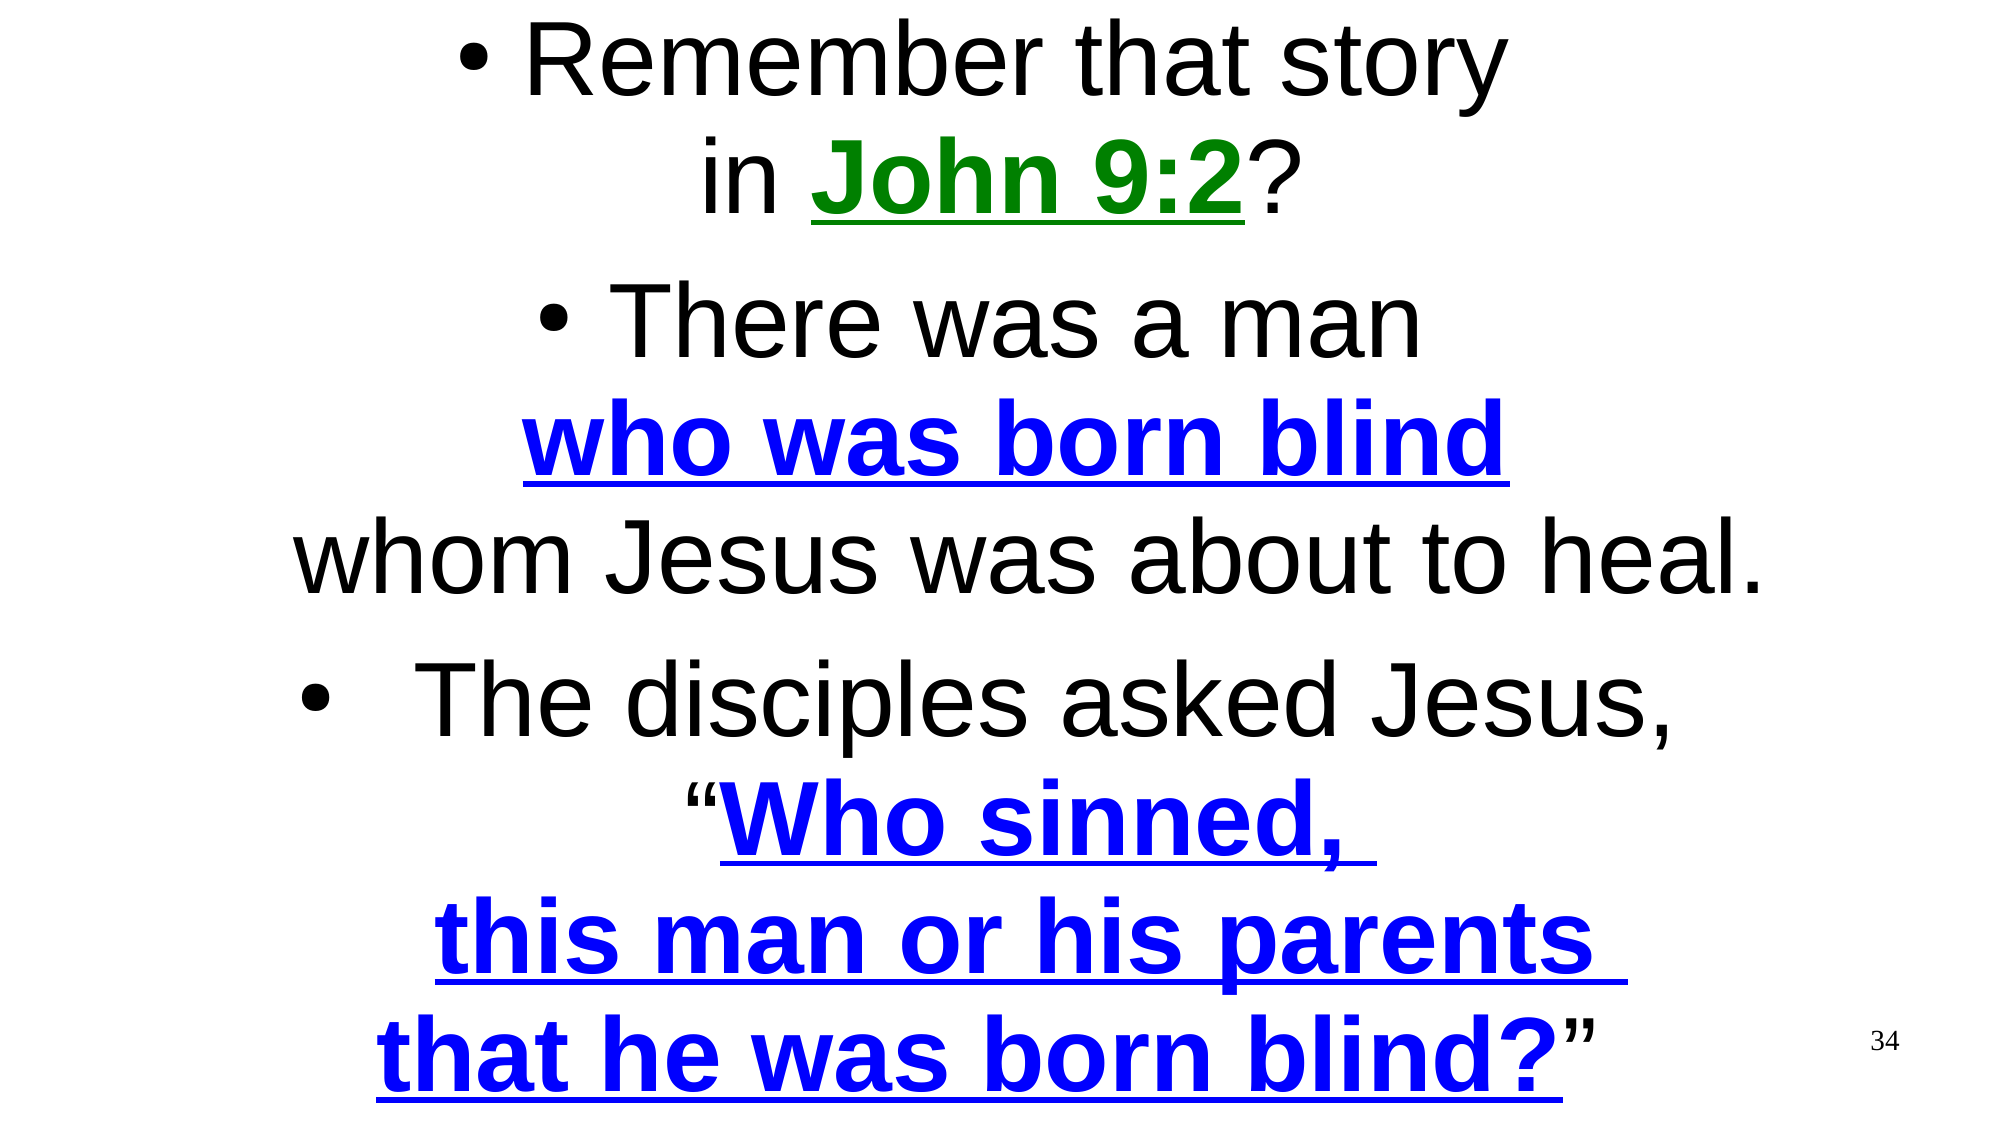

# Remember that story in John 9:2?
There was a man
who was born blind
whom Jesus was about to heal.
  The disciples asked Jesus,
“Who sinned,
this man or his parents
that he was born blind?”
34